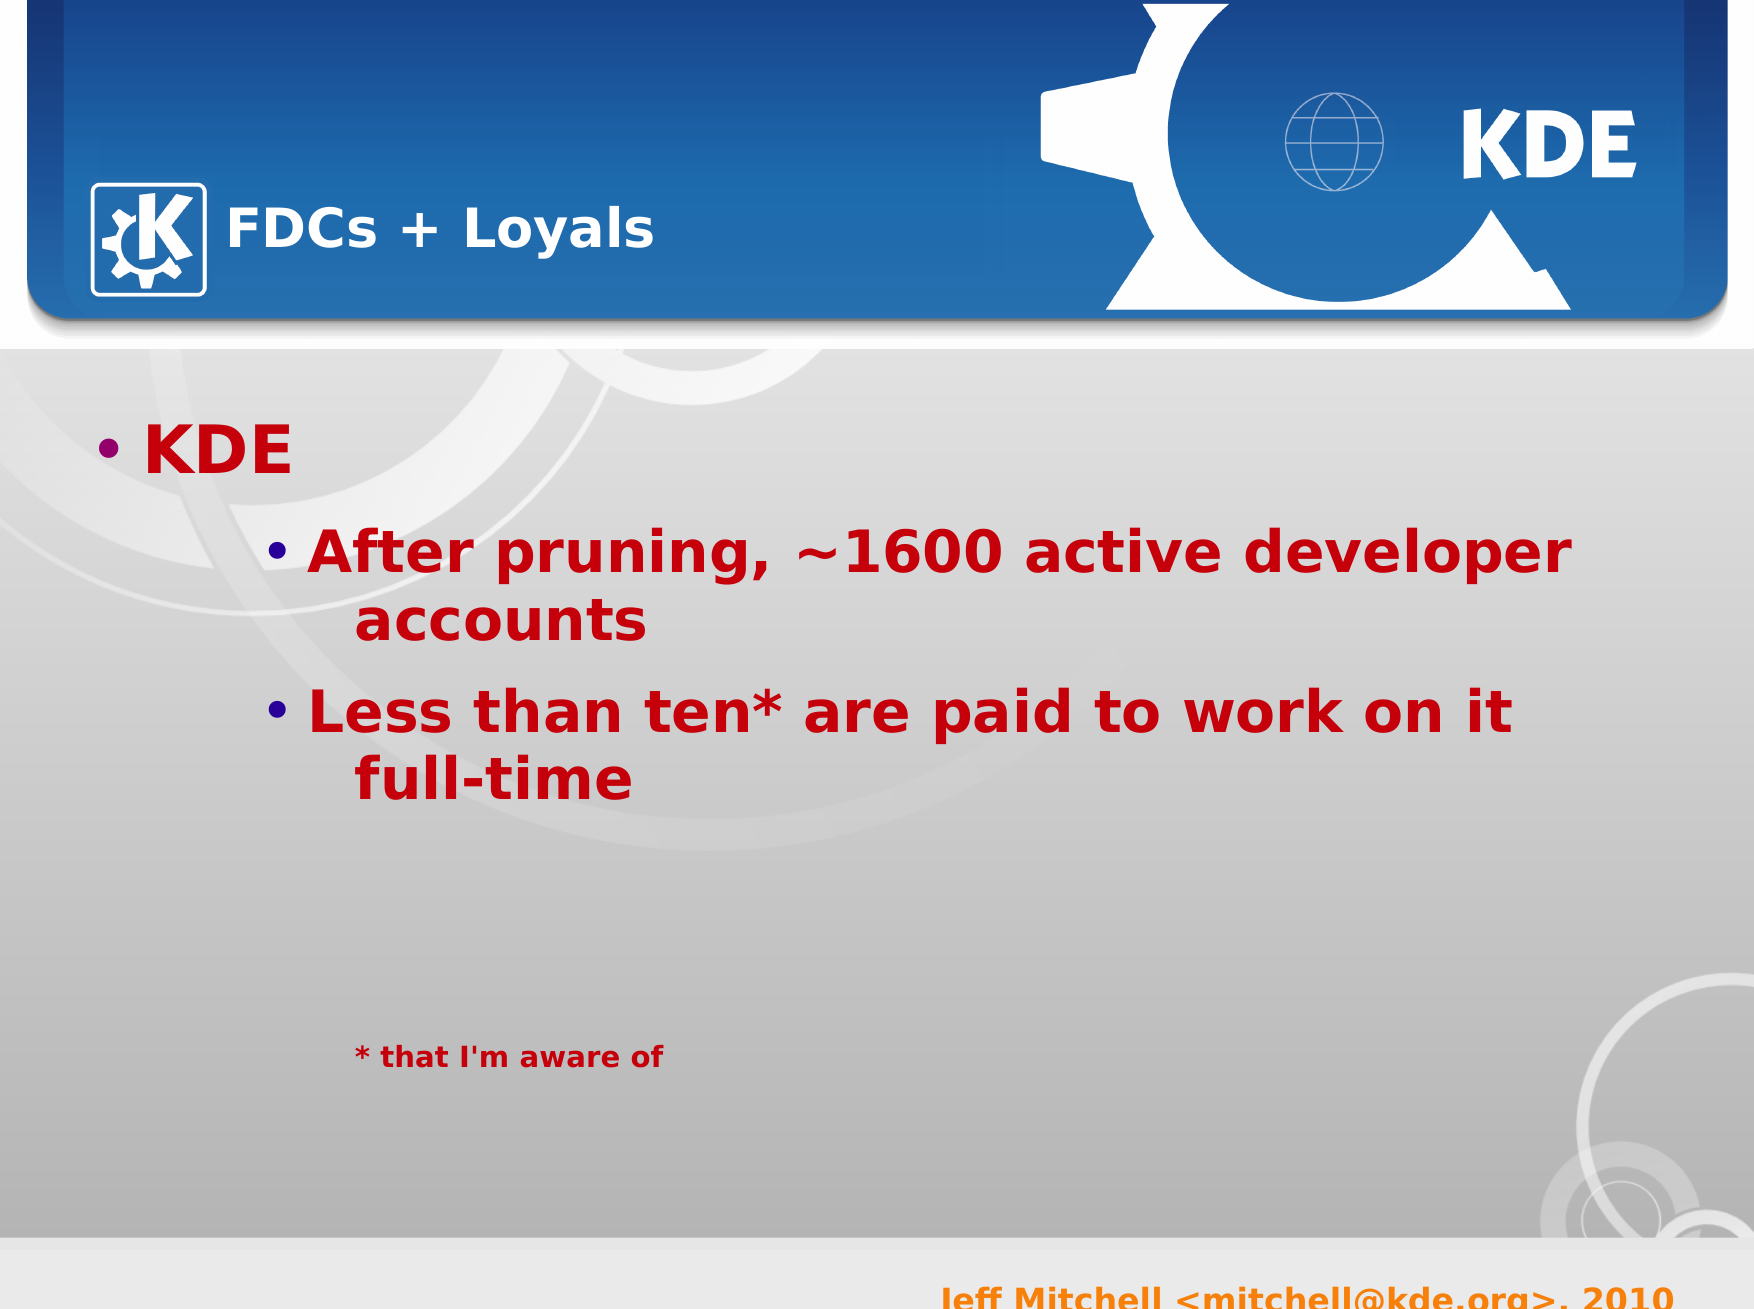

# FDCs + Loyals
KDE
After pruning, ~1600 active developer accounts
Less than ten* are paid to work on it full-time
* that I'm aware of